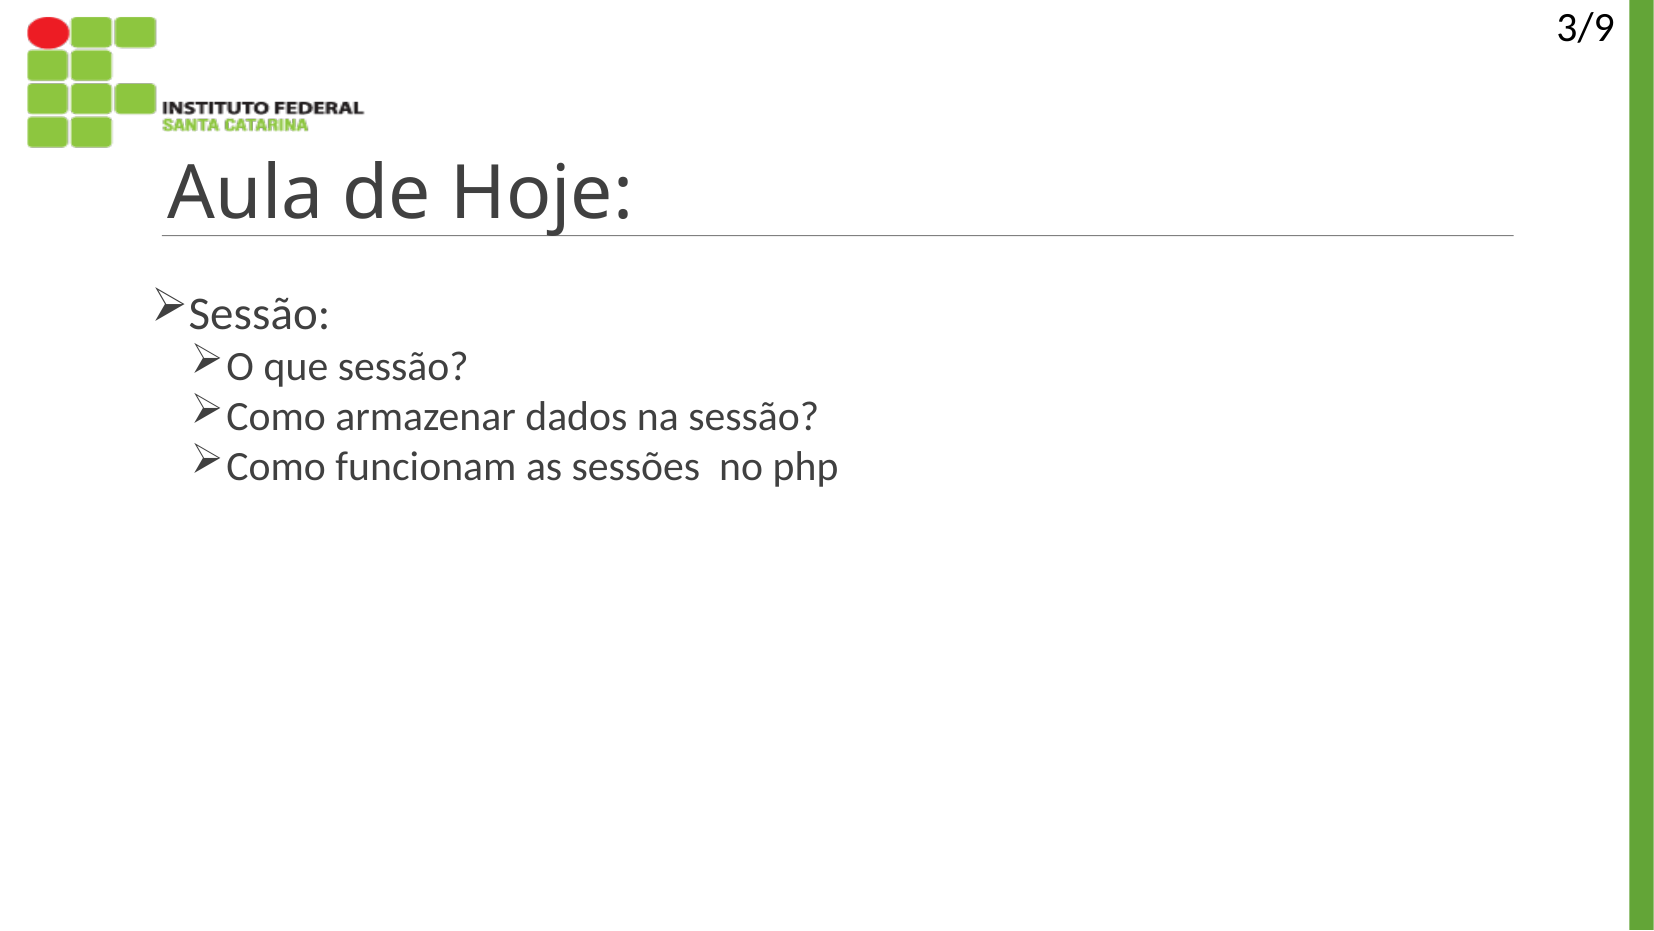

3/9
Aula de Hoje:
Sessão:
O que sessão?
Como armazenar dados na sessão?
Como funcionam as sessões no php